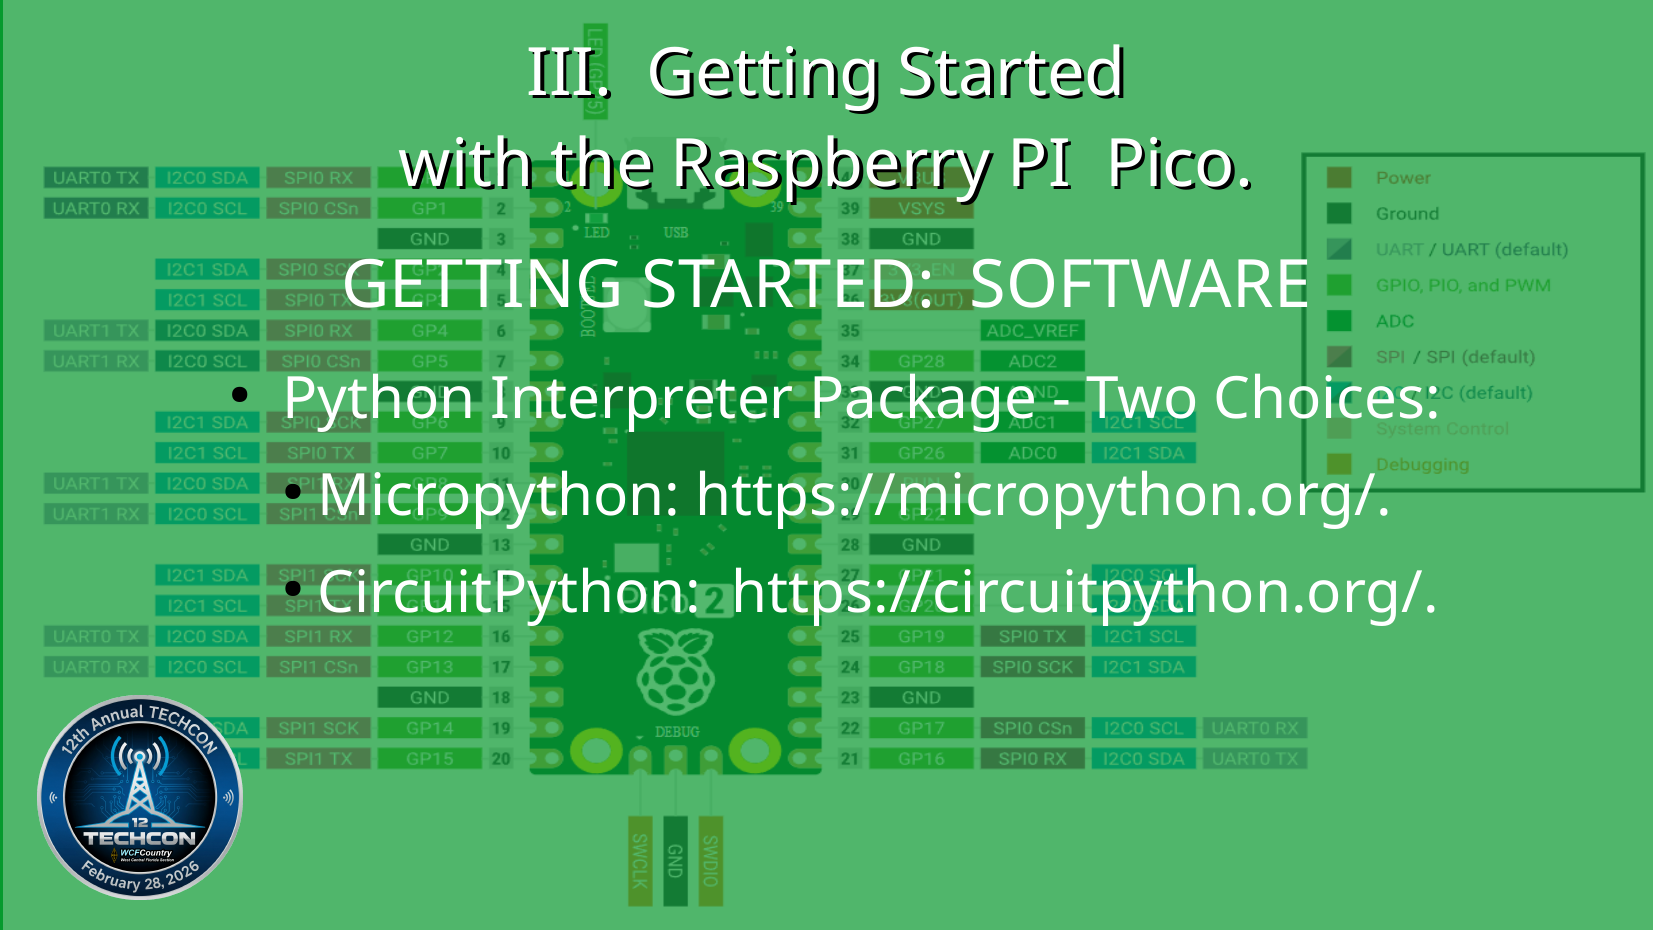

# III. Getting Started with the Raspberry PI Pico.
GETTING STARTED: SOFTWARE
Python Interpreter Package - Two Choices:
Micropython: https://micropython.org/.
CircuitPython: https://circuitpython.org/.